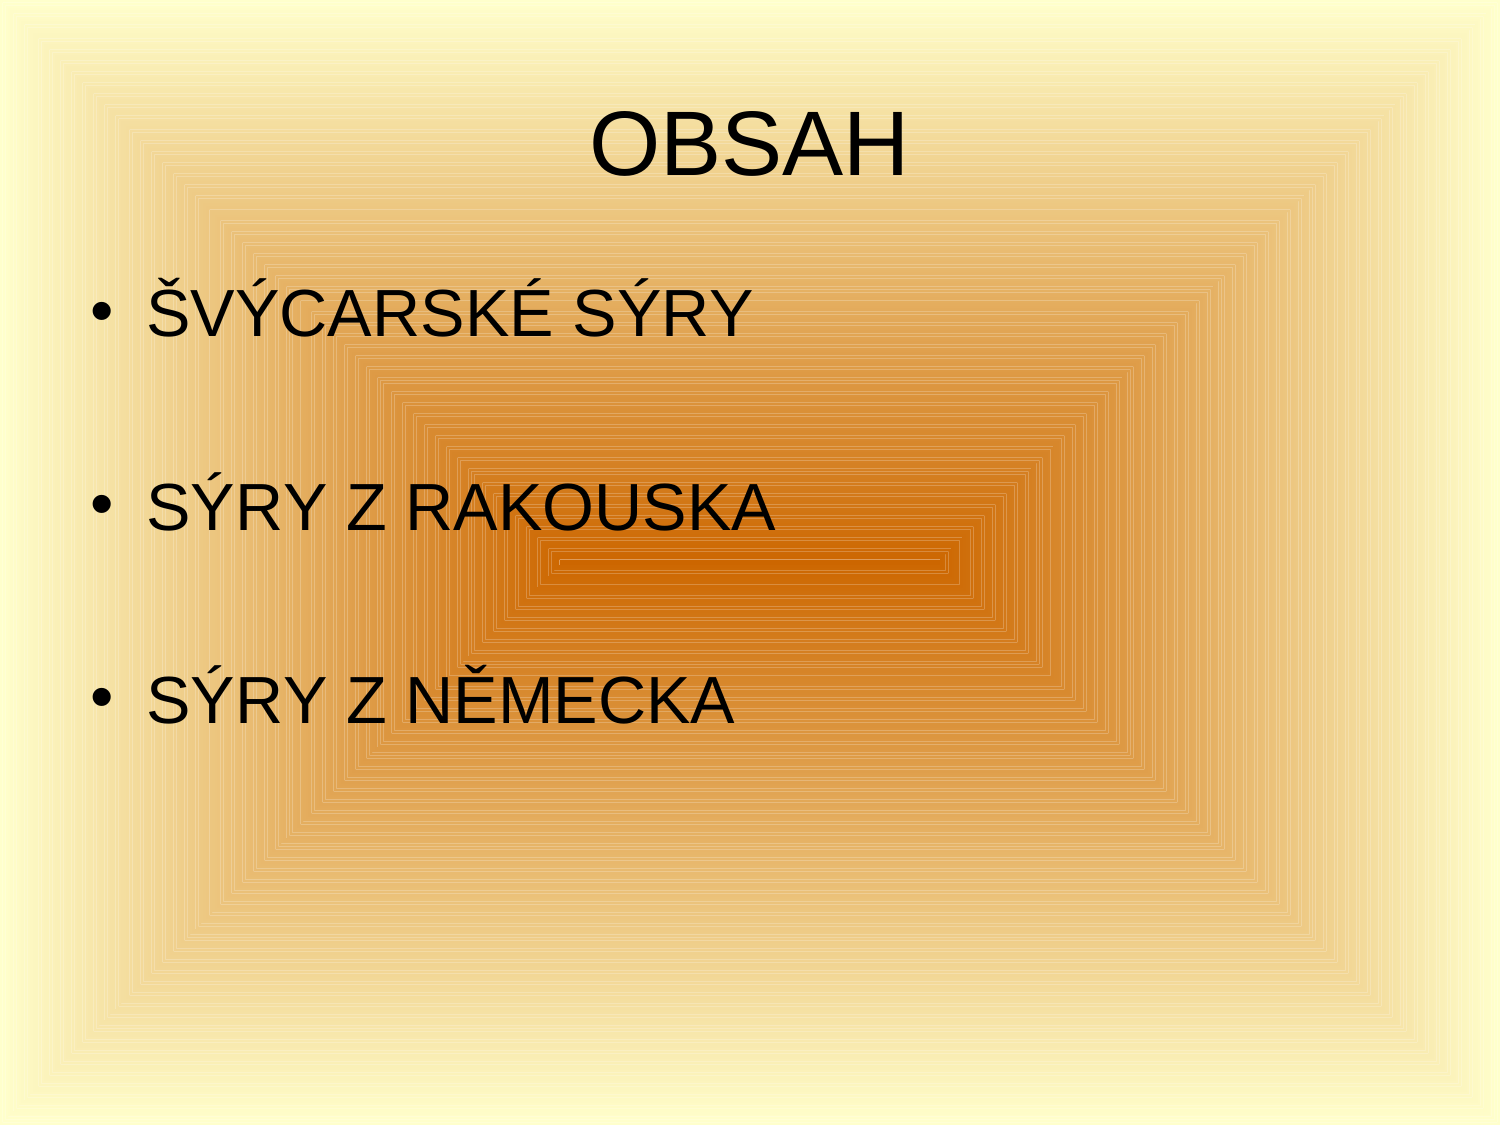

# OBSAH
ŠVÝCARSKÉ SÝRY
SÝRY Z RAKOUSKA
SÝRY Z NĚMECKA